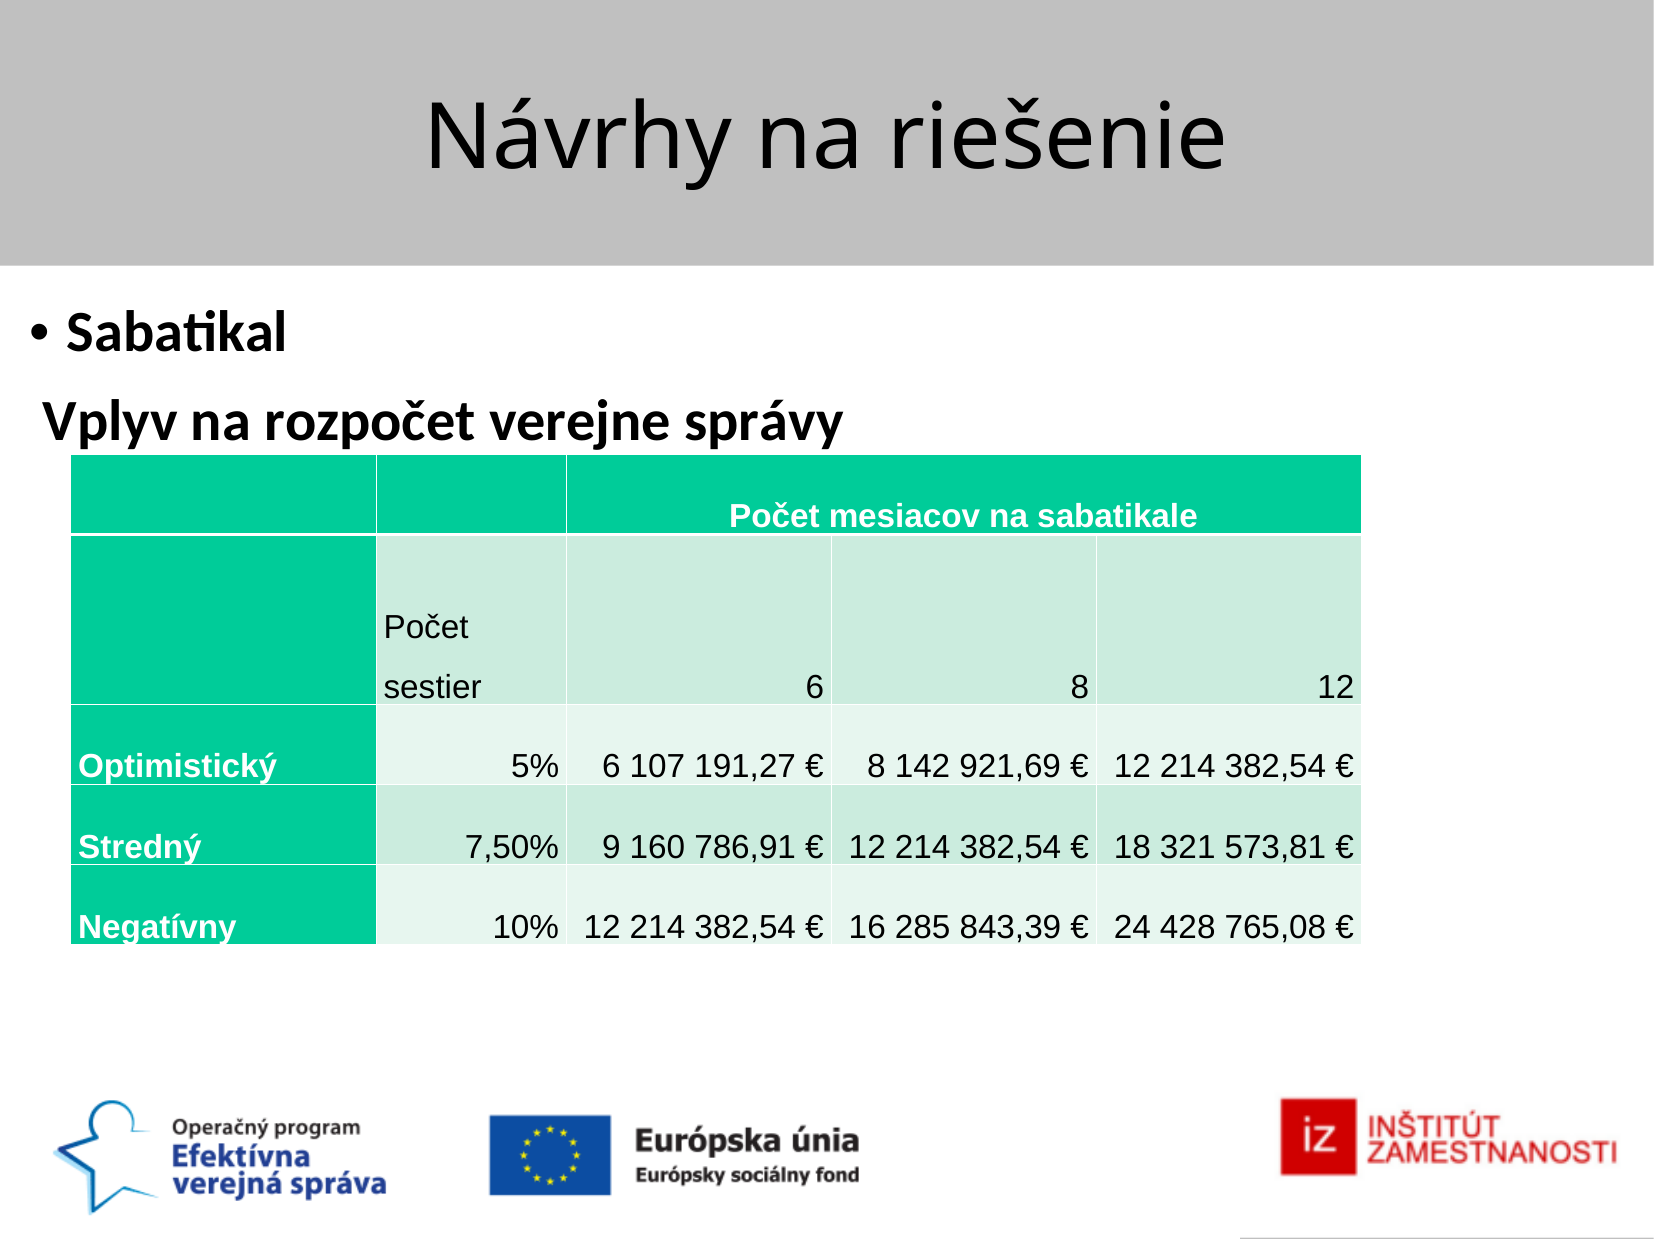

# Návrhy na riešenie
•	Sabatikal
 Vplyv na rozpočet verejne správy
| | | Počet mesiacov na sabatikale | | |
| --- | --- | --- | --- | --- |
| | Počet sestier | 6 | 8 | 12 |
| Optimistický | 5% | 6 107 191,27 € | 8 142 921,69 € | 12 214 382,54 € |
| Stredný | 7,50% | 9 160 786,91 € | 12 214 382,54 € | 18 321 573,81 € |
| Negatívny | 10% | 12 214 382,54 € | 16 285 843,39 € | 24 428 765,08 € |